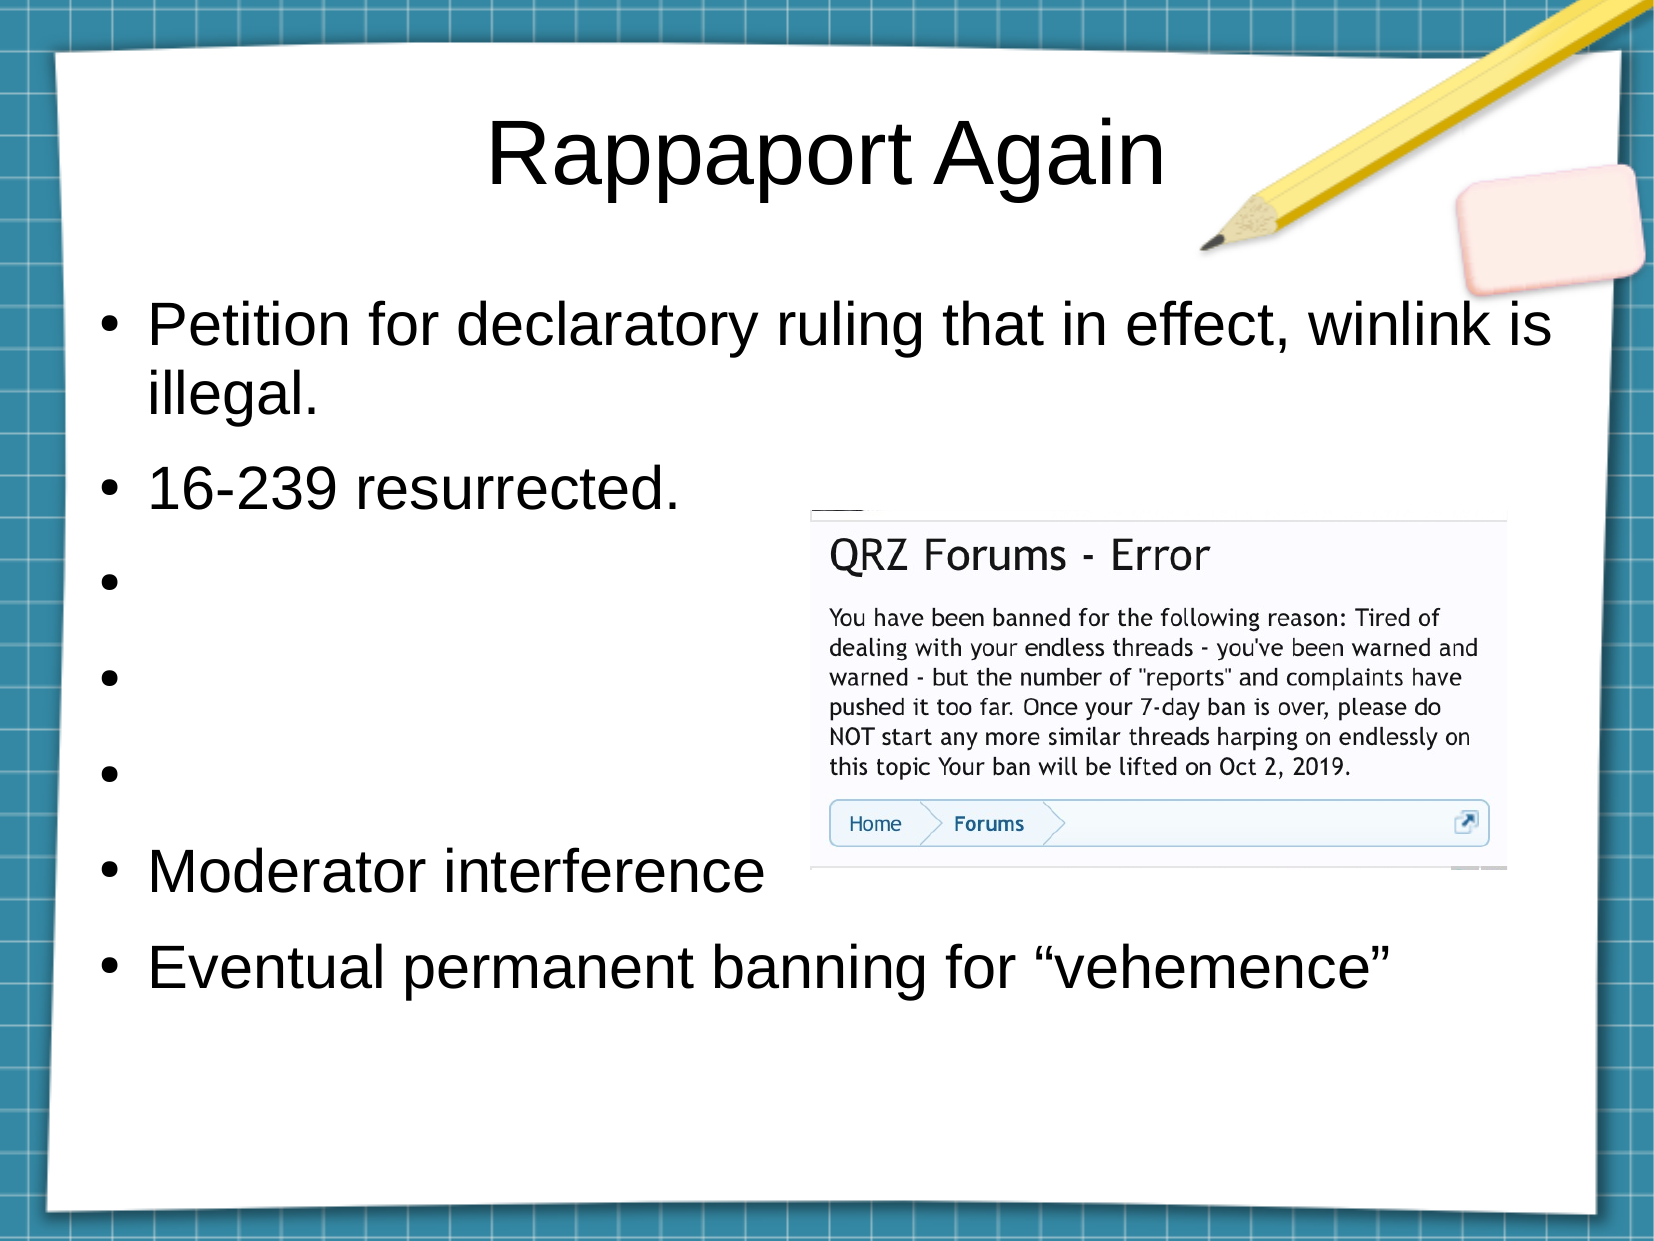

# Rappaport Again
Petition for declaratory ruling that in effect, winlink is illegal.
16-239 resurrected.
Moderator interference
Eventual permanent banning for “vehemence”